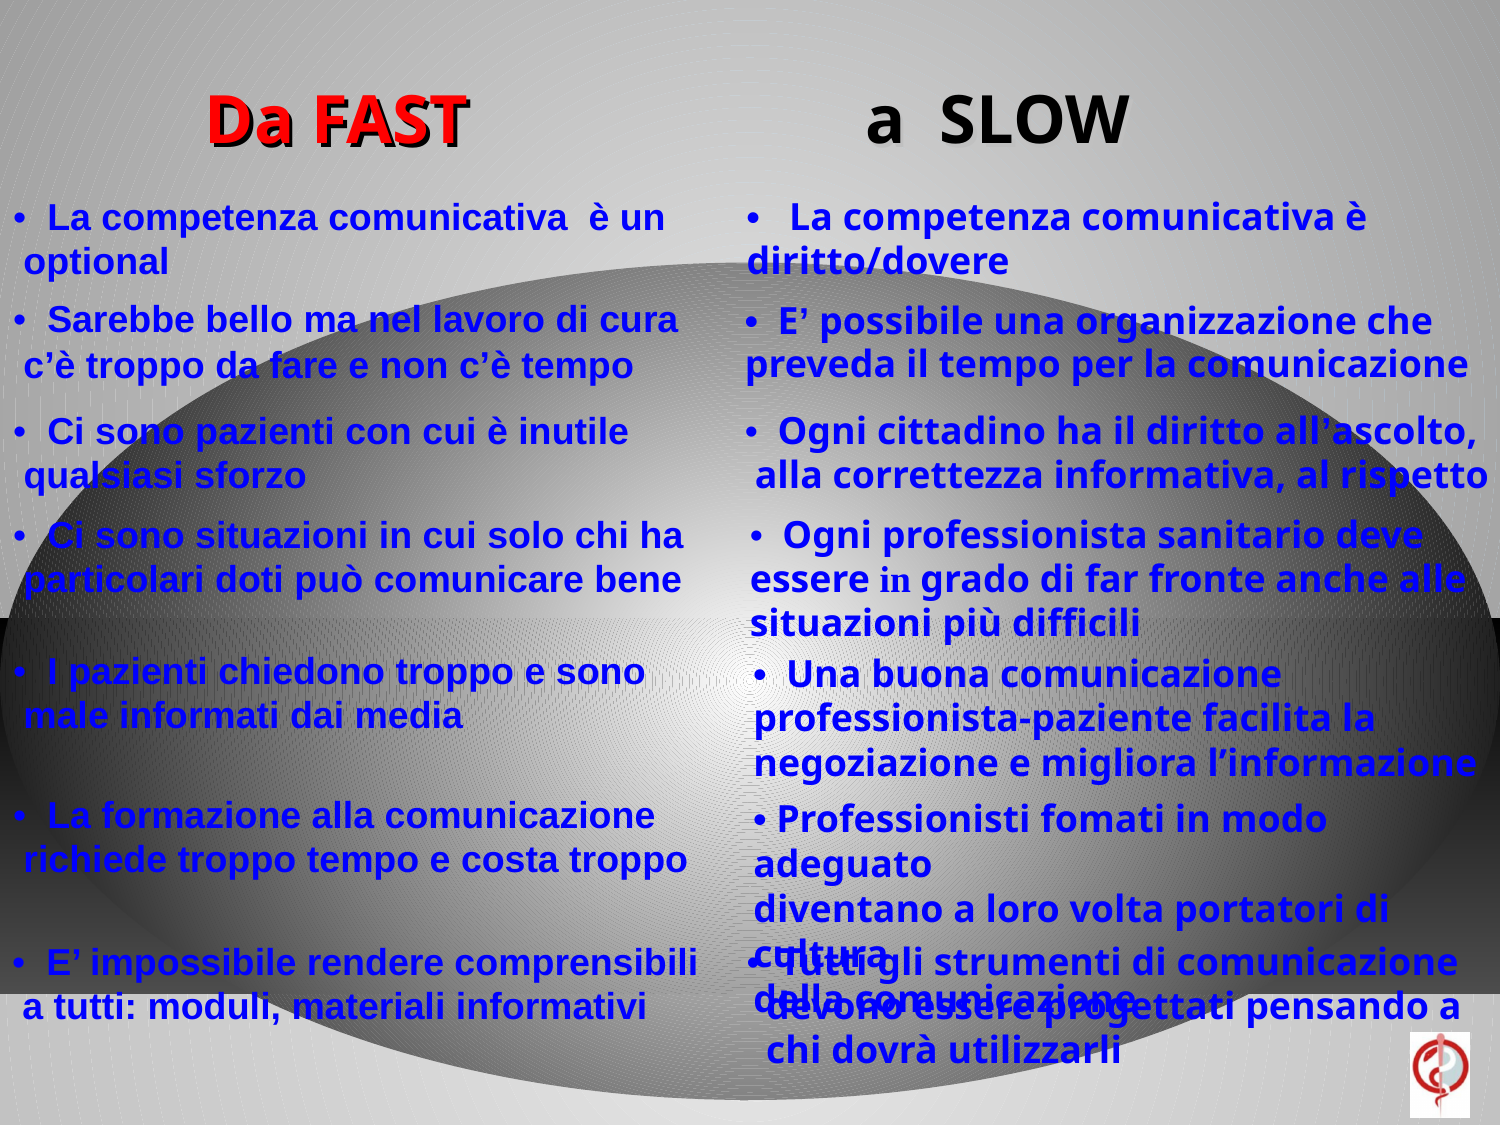

Da FAST a SLOW
• La competenza comunicativa è un
 optional
• La competenza comunicativa è diritto/dovere
• Sarebbe bello ma nel lavoro di cura
 c’è troppo da fare e non c’è tempo
• E’ possibile una organizzazione che
preveda il tempo per la comunicazione
• Ci sono pazienti con cui è inutile
 qualsiasi sforzo
• Ogni cittadino ha il diritto all’ascolto,
 alla correttezza informativa, al rispetto
• Ci sono situazioni in cui solo chi ha
 particolari doti può comunicare bene
• Ogni professionista sanitario deve
essere in grado di far fronte anche alle
situazioni più difficili
• Una buona comunicazione
professionista-paziente facilita la
negoziazione e migliora l’informazione
• I pazienti chiedono troppo e sono
 male informati dai media
• Professionisti fomati in modo adeguato
diventano a loro volta portatori di cultura
della comunicazione
• La formazione alla comunicazione
 richiede troppo tempo e costa troppo
• E’ impossibile rendere comprensibili
 a tutti: moduli, materiali informativi
• Tutti gli strumenti di comunicazione
 devono essere progettati pensando a
 chi dovrà utilizzarli